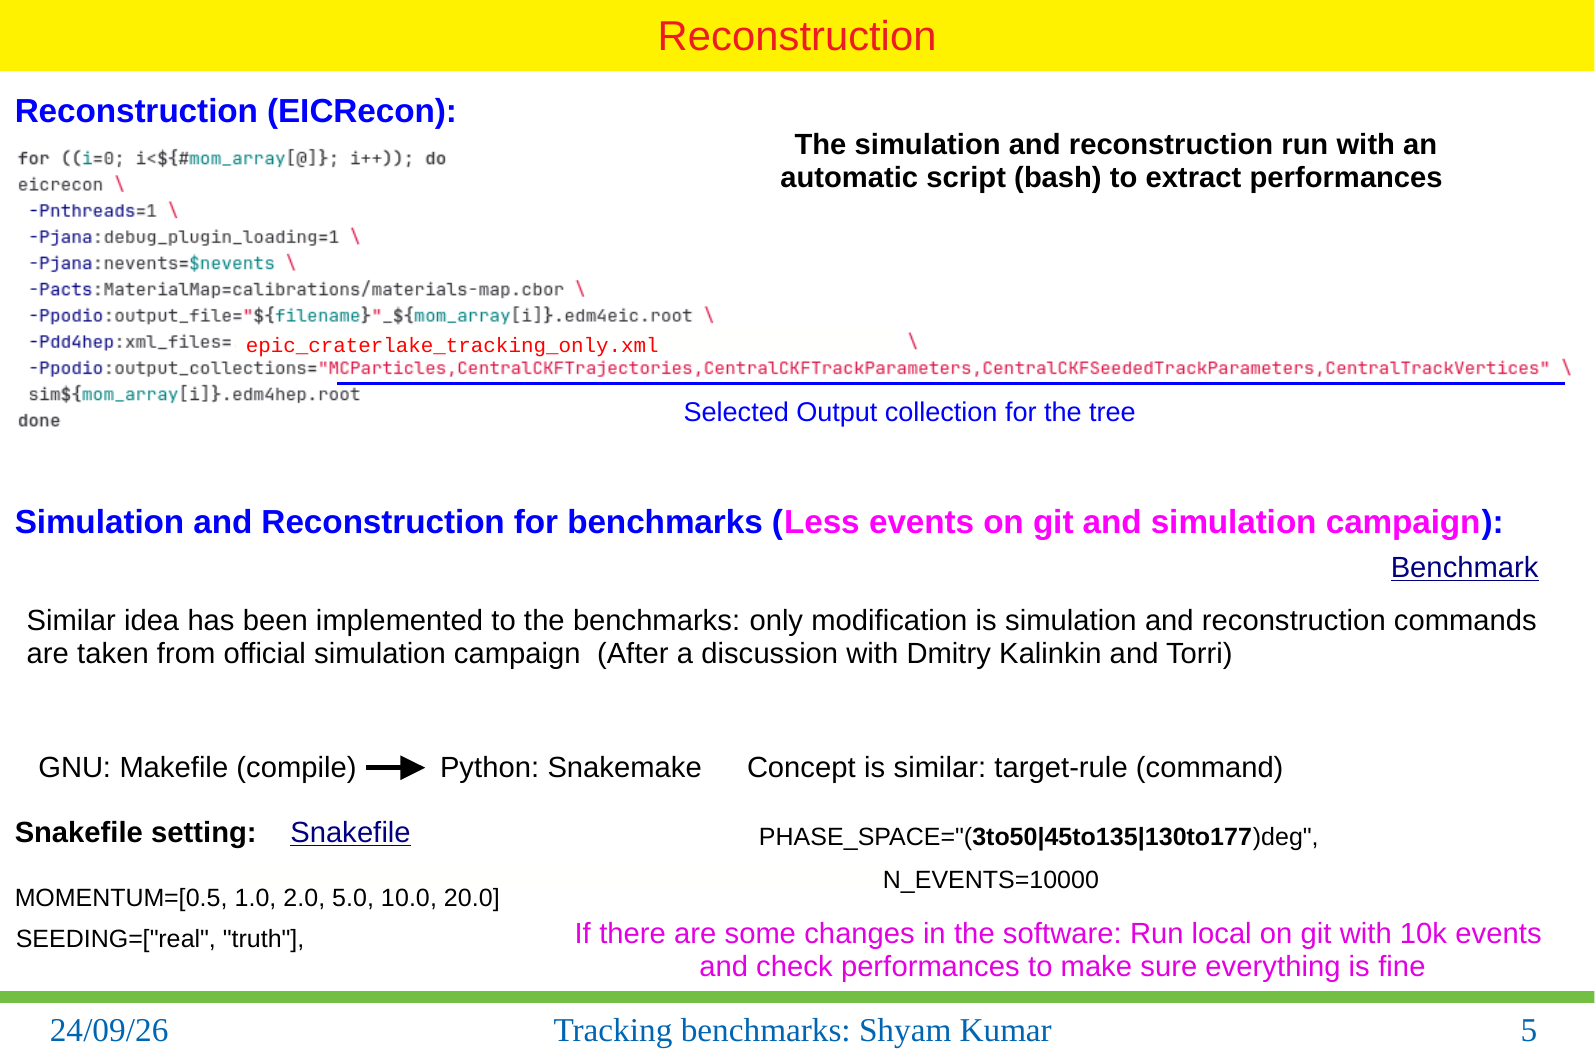

# Reconstruction
Reconstruction (EICRecon):
The simulation and reconstruction run with an automatic script (bash) to extract performances
epic_craterlake_tracking_only.xml
Selected Output collection for the tree
Simulation and Reconstruction for benchmarks (Less events on git and simulation campaign):
Benchmark
Similar idea has been implemented to the benchmarks: only modification is simulation and reconstruction commands are taken from official simulation campaign (After a discussion with Dmitry Kalinkin and Torri)
GNU: Makefile (compile)
Python: Snakemake
Concept is similar: target-rule (command)
Snakefile setting:
Snakefile
PHASE_SPACE="(3to50|45to135|130to177)deg",
N_EVENTS=10000
MOMENTUM=[0.5, 1.0, 2.0, 5.0, 10.0, 20.0]
If there are some changes in the software: Run local on git with 10k events
and check performances to make sure everything is fine
 SEEDING=["real", "truth"],
Tracking benchmarks: Shyam Kumar
5